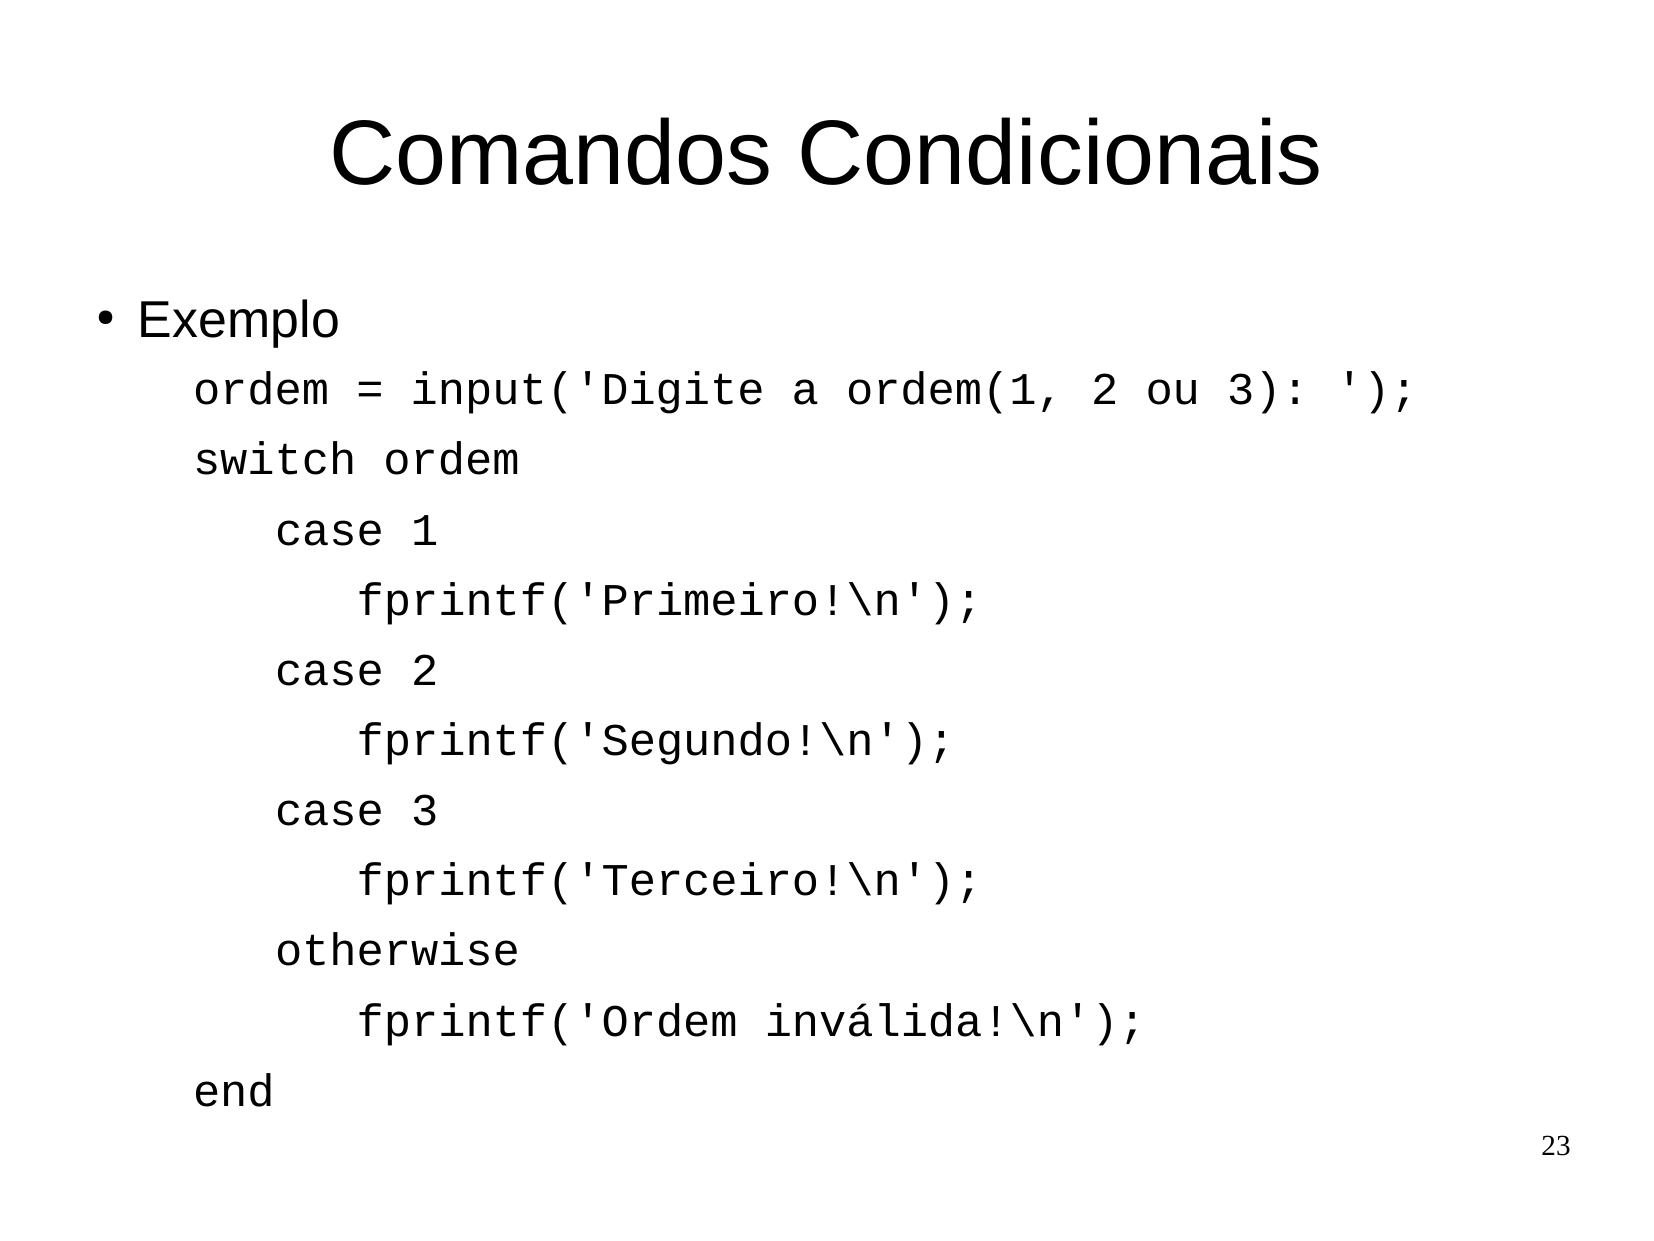

# Comandos Condicionais
Exemplo
ordem = input('Digite a ordem(1, 2 ou 3): ');
switch ordem
 case 1
 fprintf('Primeiro!\n');
 case 2
 fprintf('Segundo!\n');
 case 3
 fprintf('Terceiro!\n');
 otherwise
 fprintf('Ordem inválida!\n');
end
23